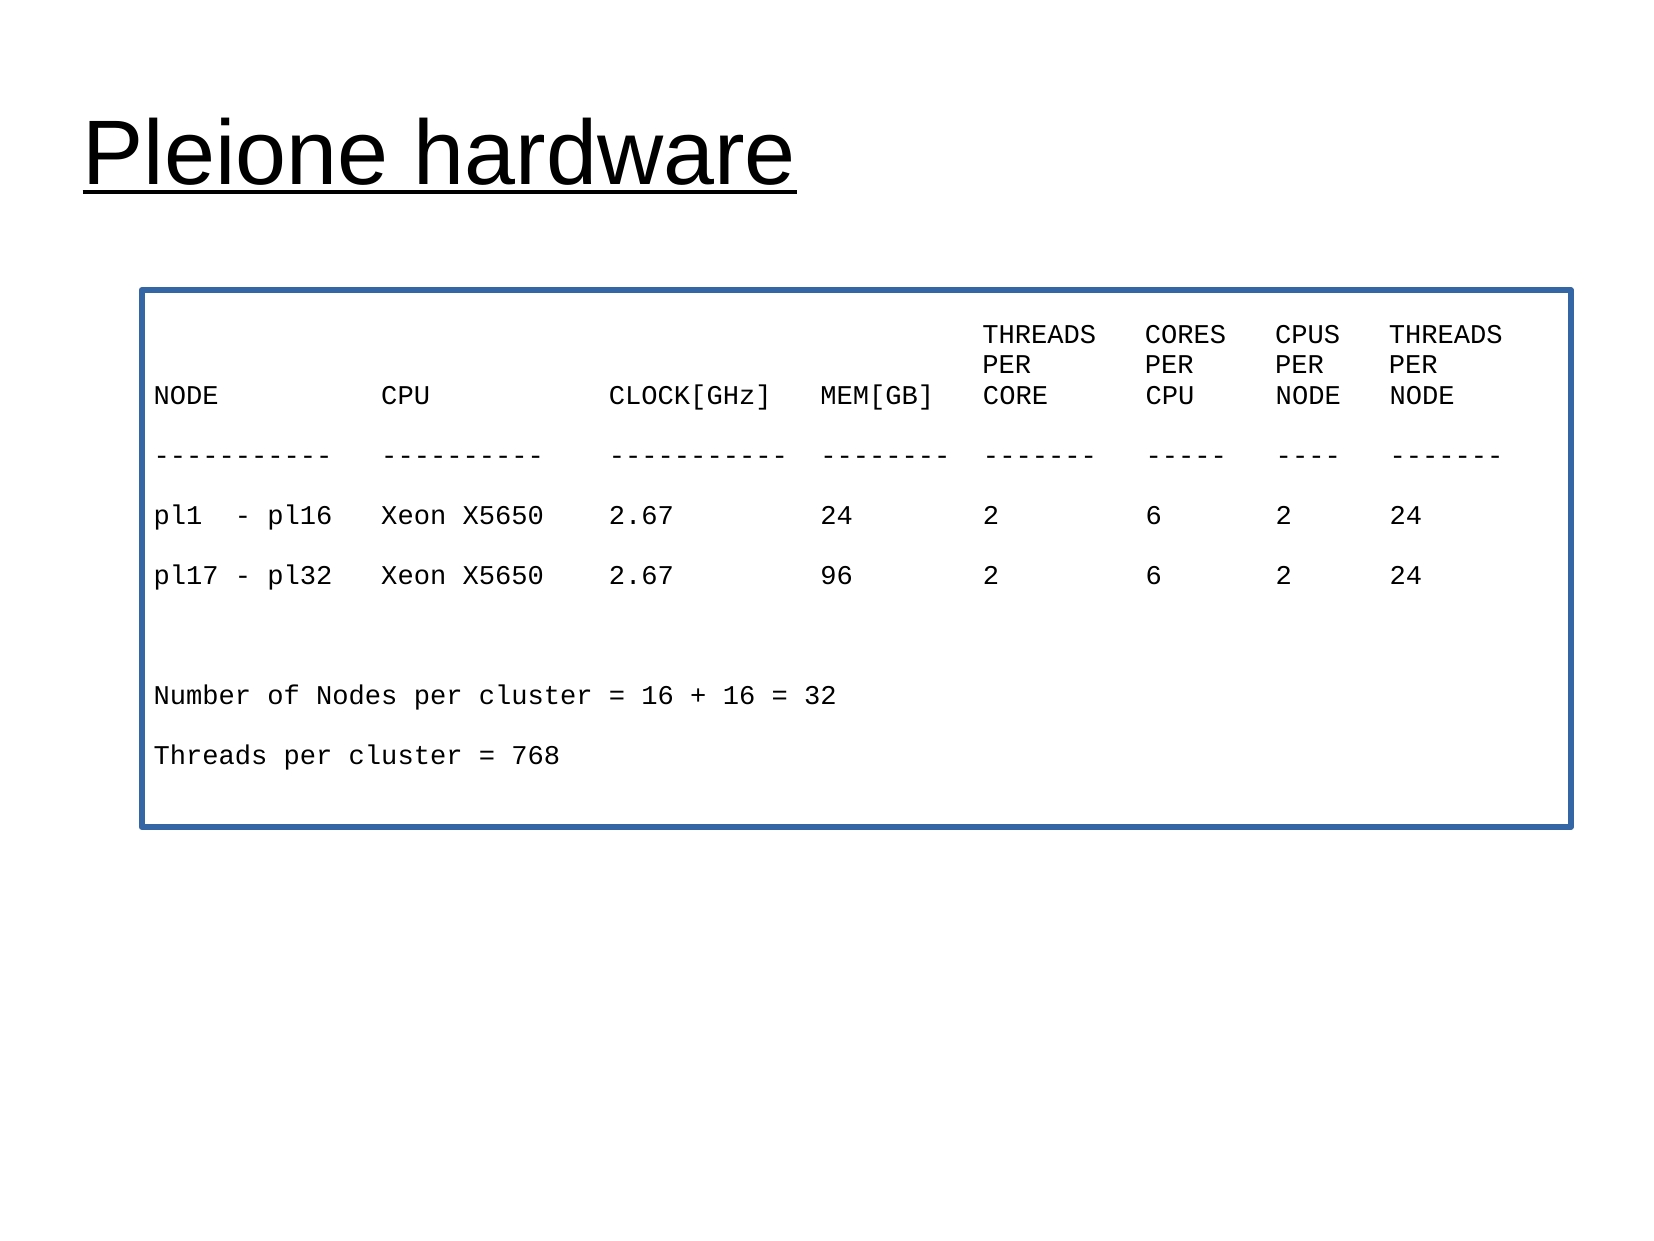

# Pleione hardware
 THREADS CORES CPUS THREADS
 PER PER PER PER
NODE CPU CLOCK[GHz] MEM[GB] CORE CPU NODE NODE
----------- ---------- ----------- -------- ------- ----- ---- -------
pl1 - pl16 Xeon X5650 2.67 24 2 6 2 24
pl17 - pl32 Xeon X5650 2.67 96 2 6 2 24
Number of Nodes per cluster = 16 + 16 = 32
Threads per cluster = 768